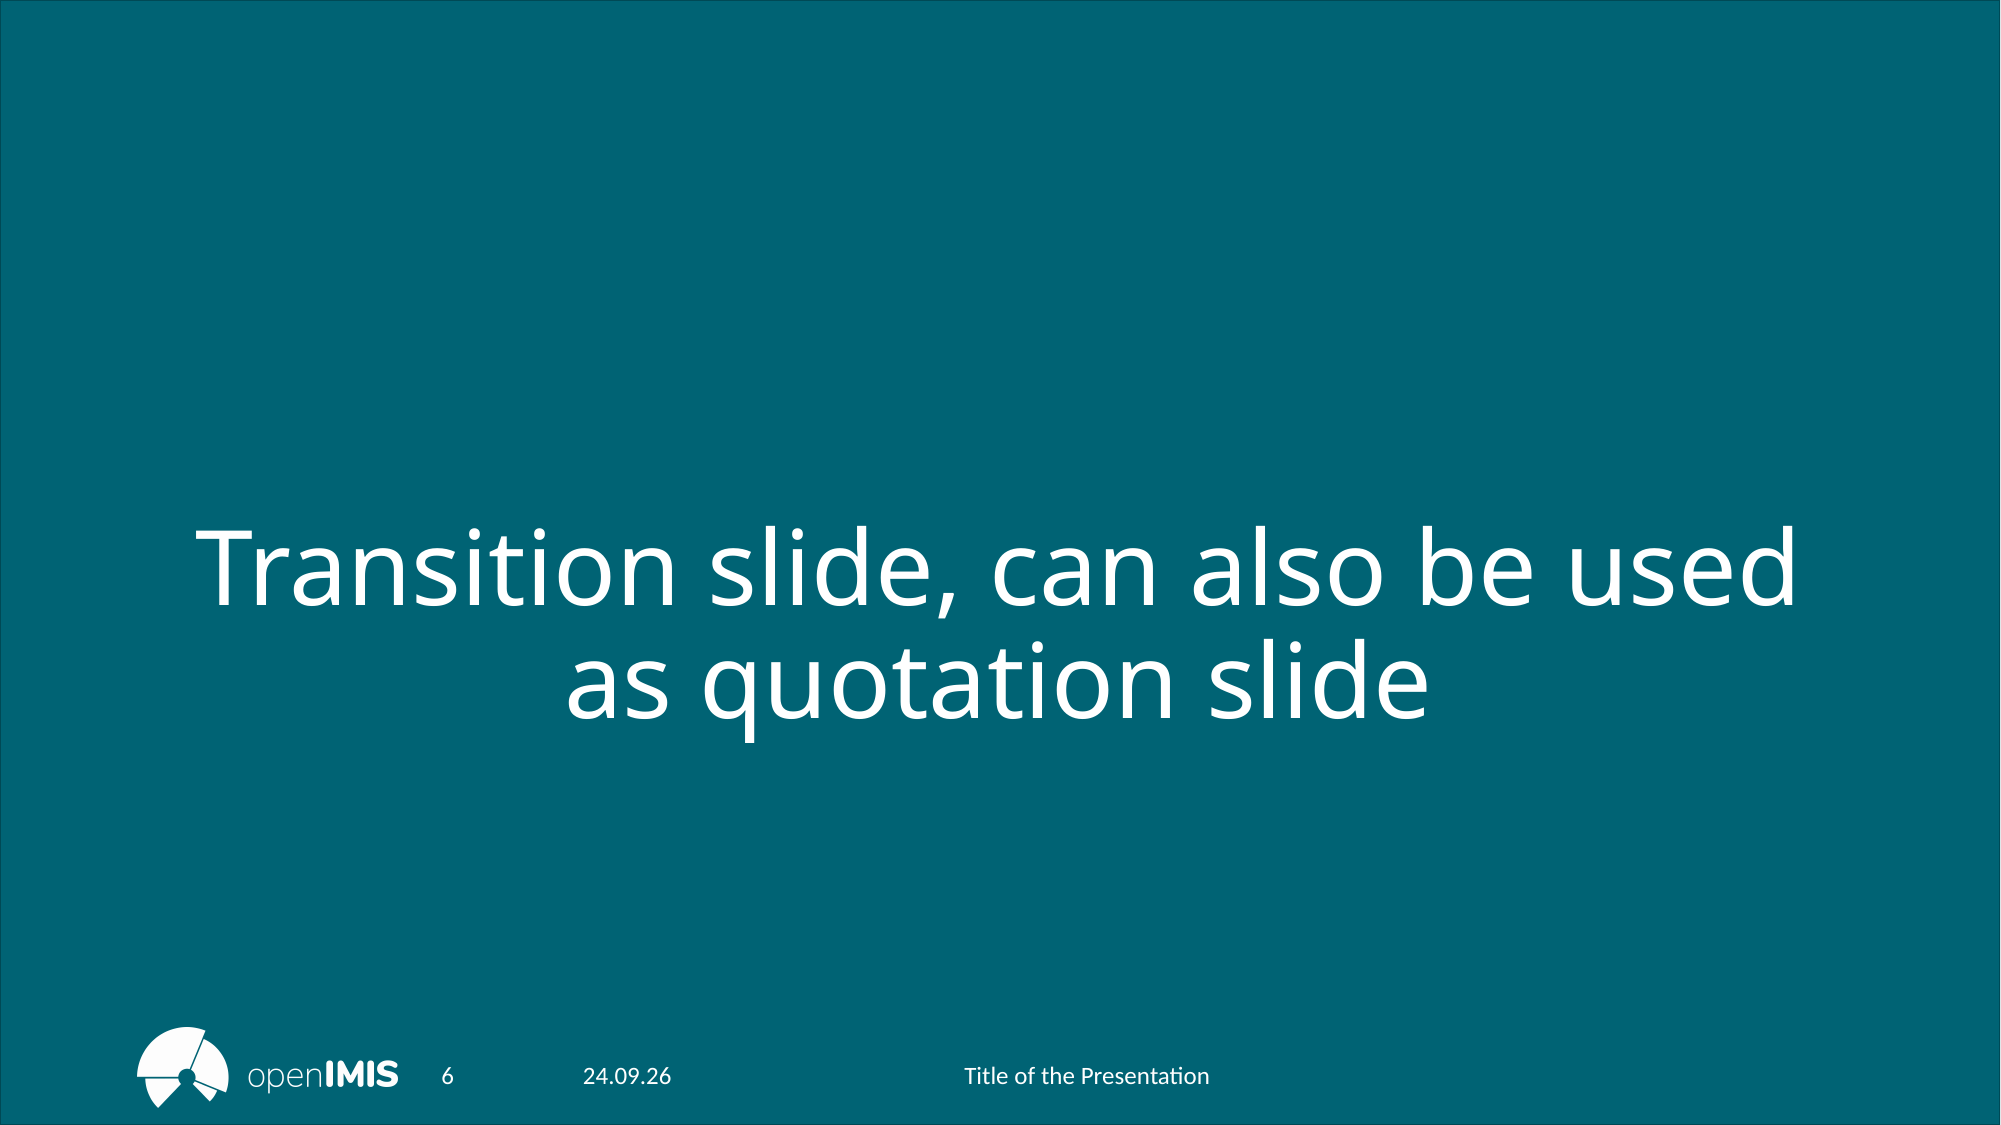

# Transition slide, can also be used as quotation slide
Title of the Presentation